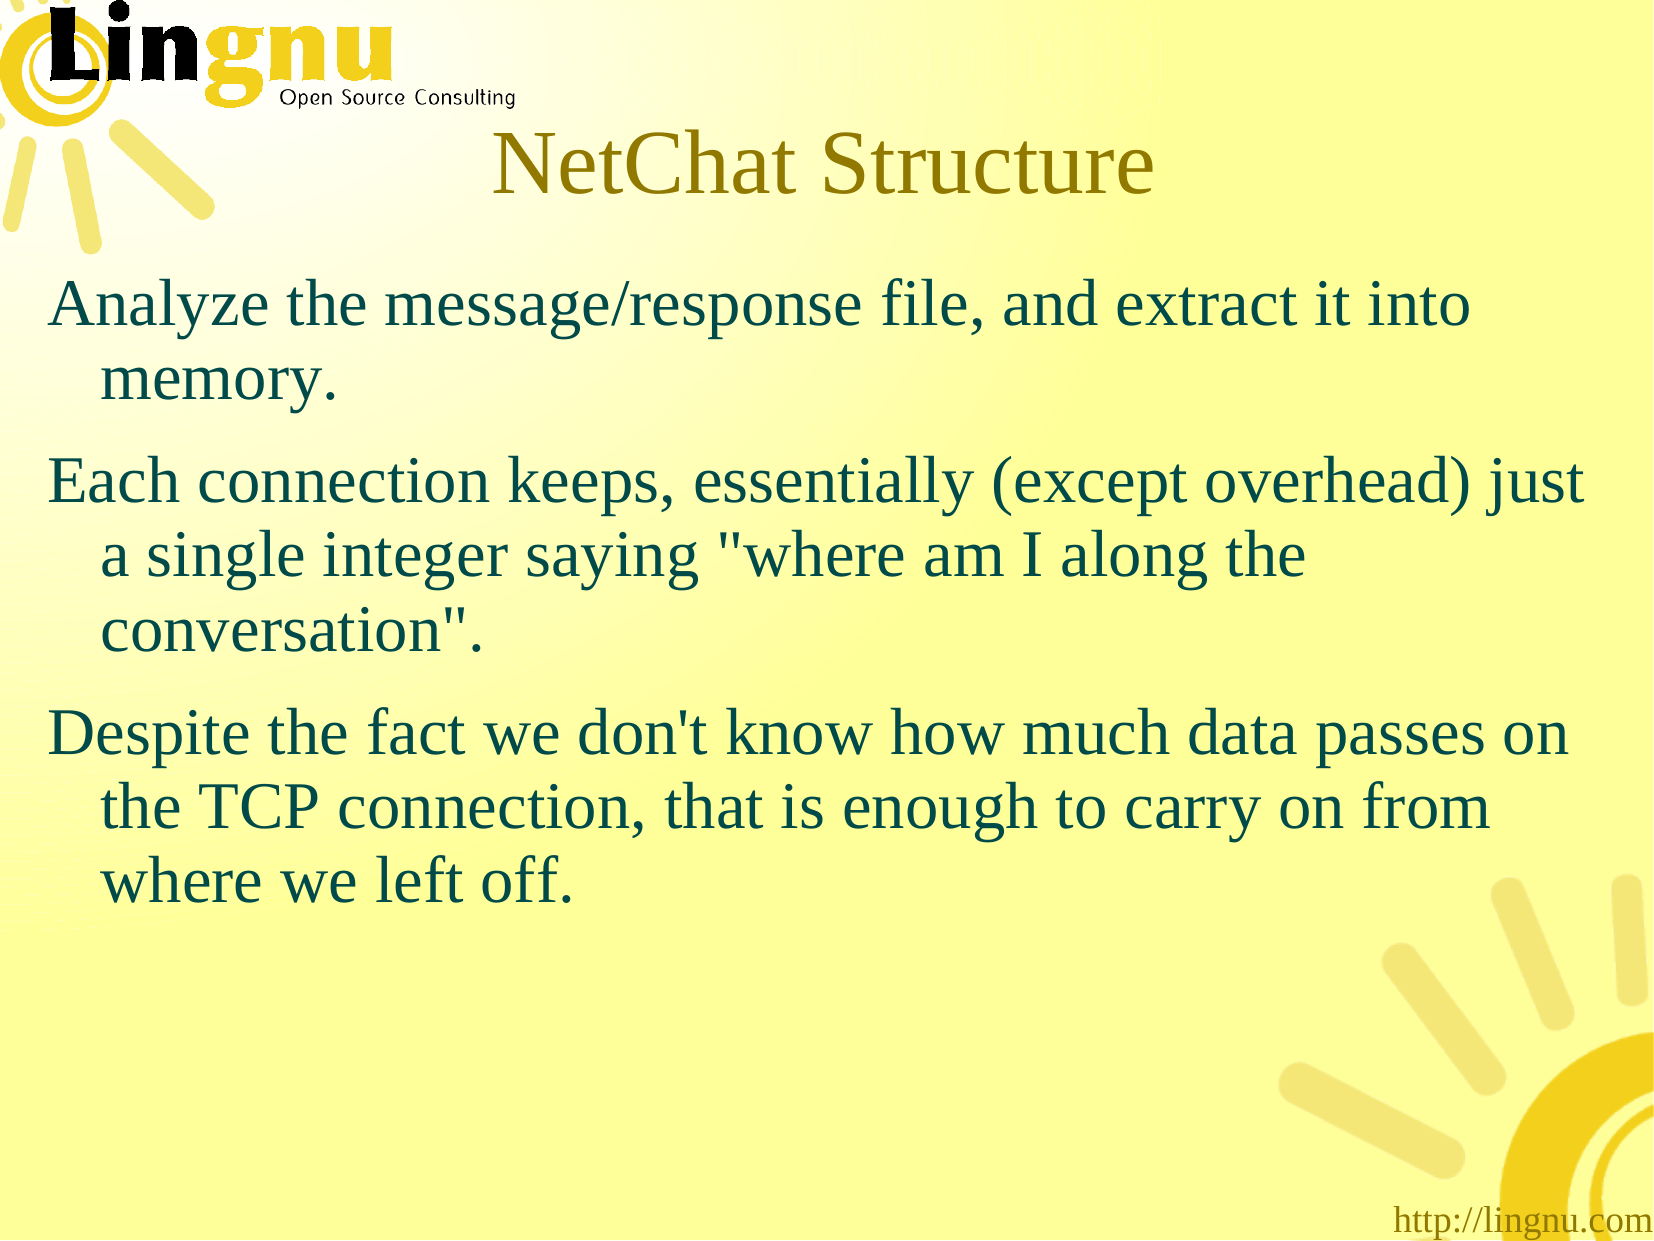

# NetChat Structure
Analyze the message/response file, and extract it into memory.
Each connection keeps, essentially (except overhead) just a single integer saying "where am I along the conversation".
Despite the fact we don't know how much data passes on the TCP connection, that is enough to carry on from where we left off.